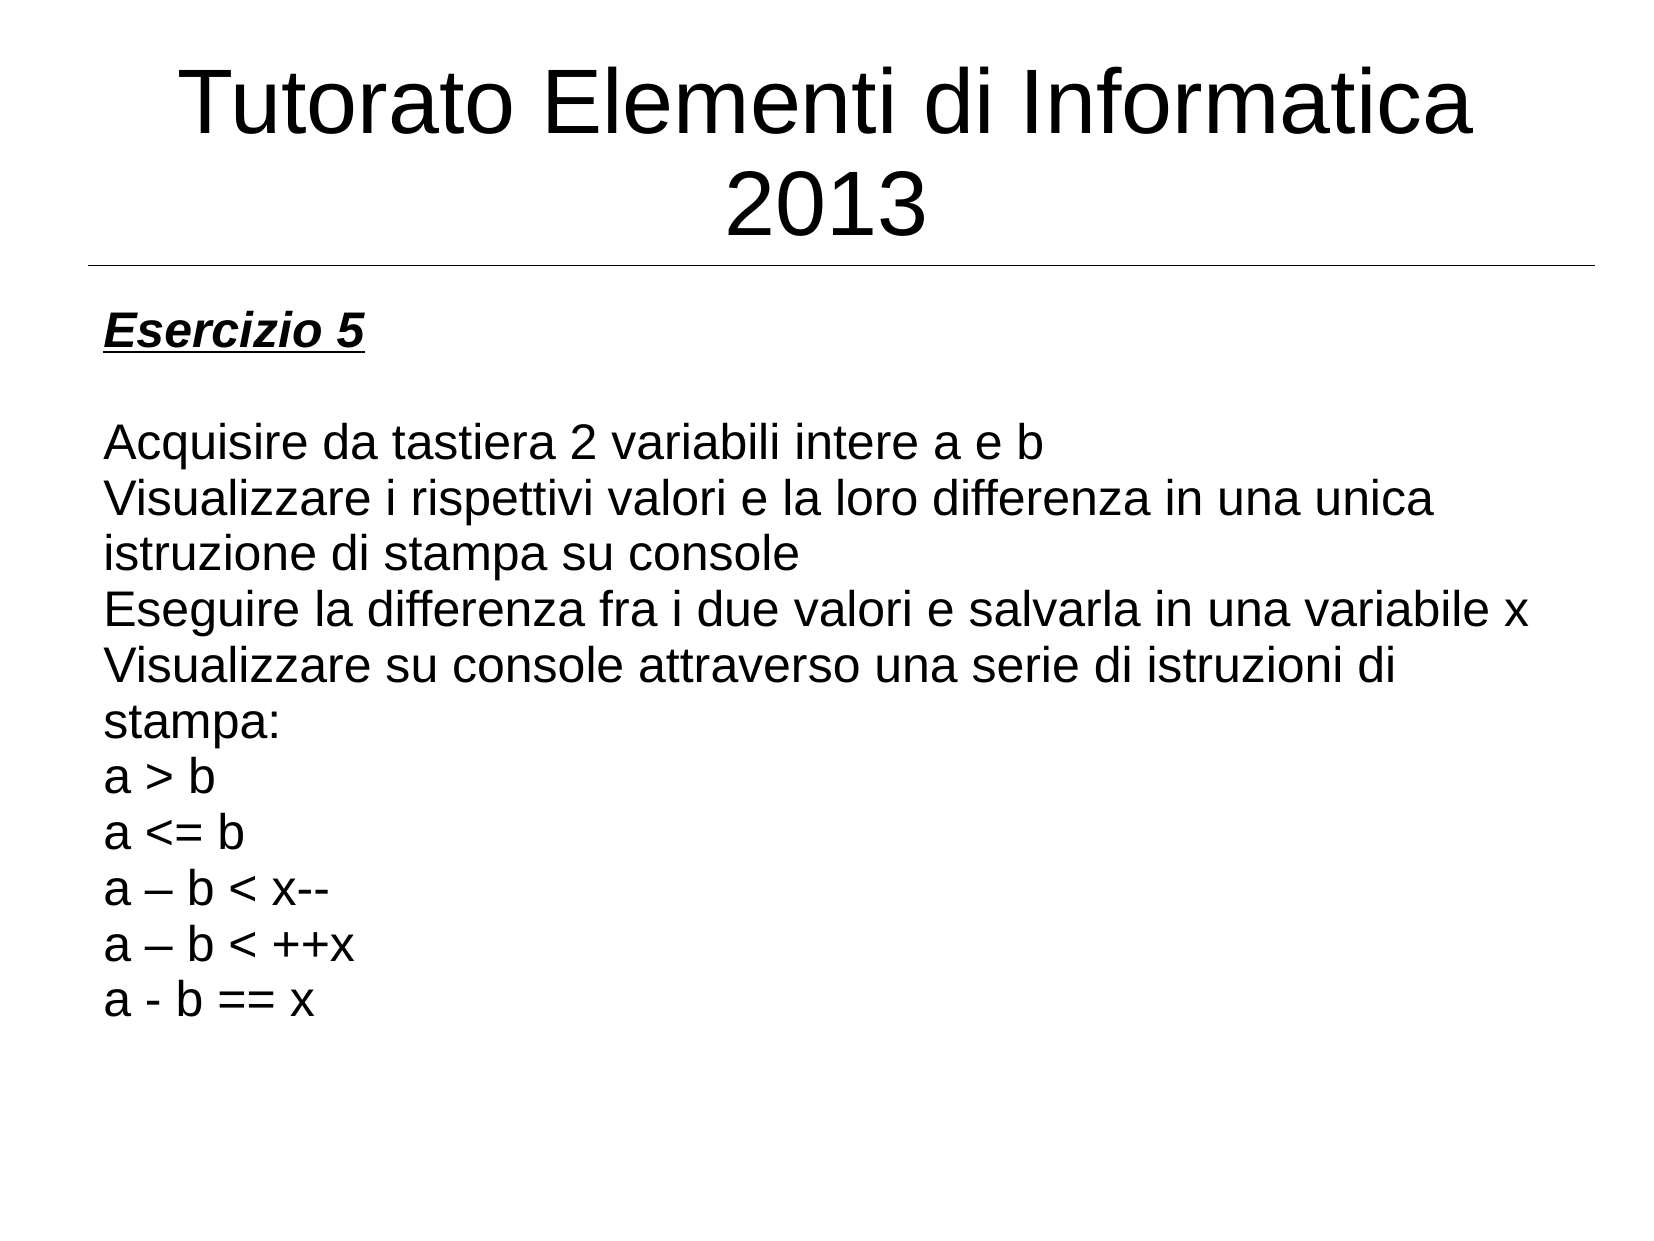

# Tutorato Elementi di Informatica 2013
Esercizio 5
Acquisire da tastiera 2 variabili intere a e b
Visualizzare i rispettivi valori e la loro differenza in una unica istruzione di stampa su console
Eseguire la differenza fra i due valori e salvarla in una variabile x
Visualizzare su console attraverso una serie di istruzioni di stampa:
a > b
a <= b
a – b < x--
a – b < ++x
a - b == x